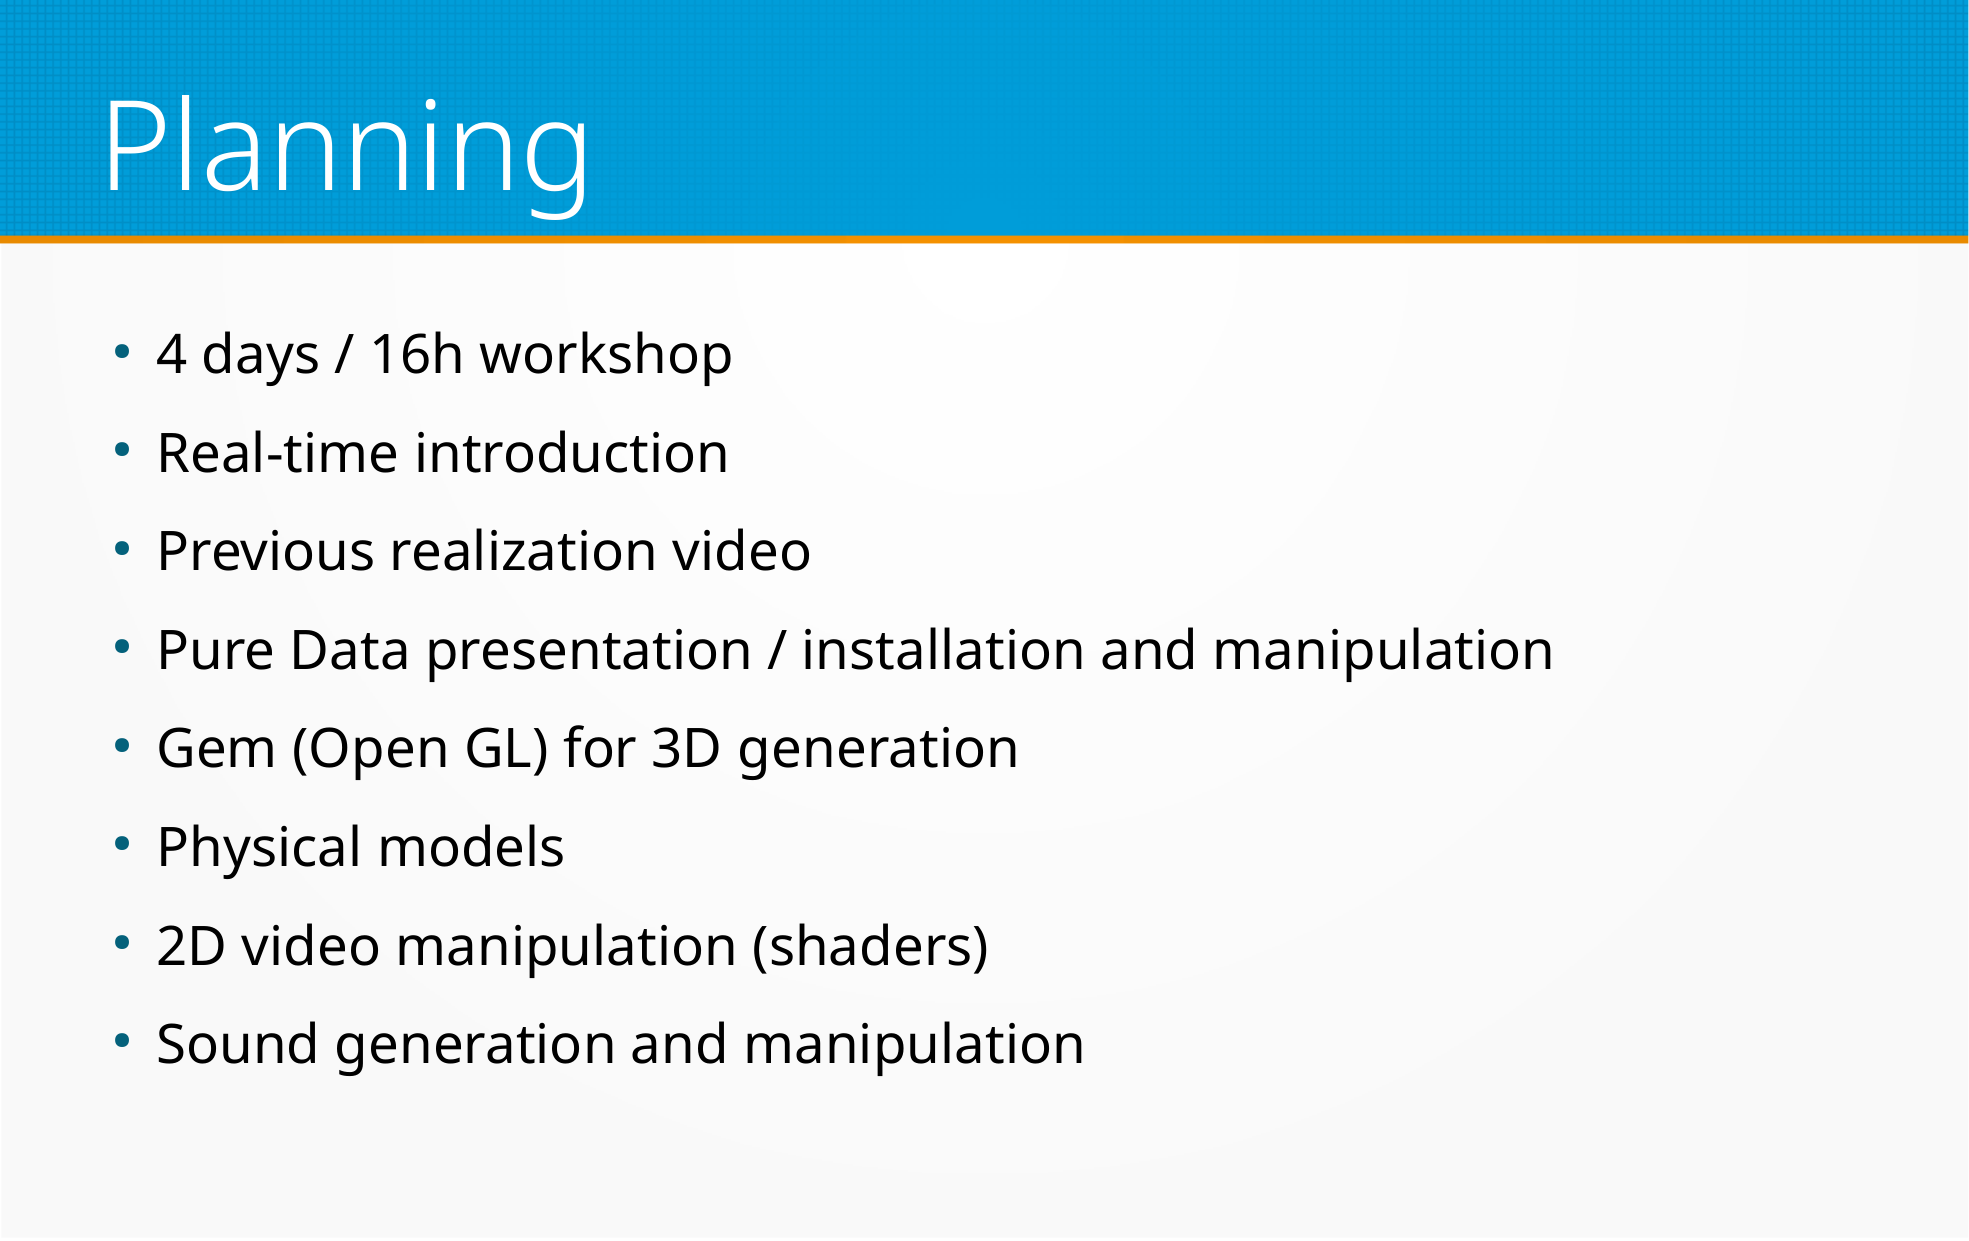

# Planning
4 days / 16h workshop
Real-time introduction
Previous realization video
Pure Data presentation / installation and manipulation
Gem (Open GL) for 3D generation
Physical models
2D video manipulation (shaders)
Sound generation and manipulation